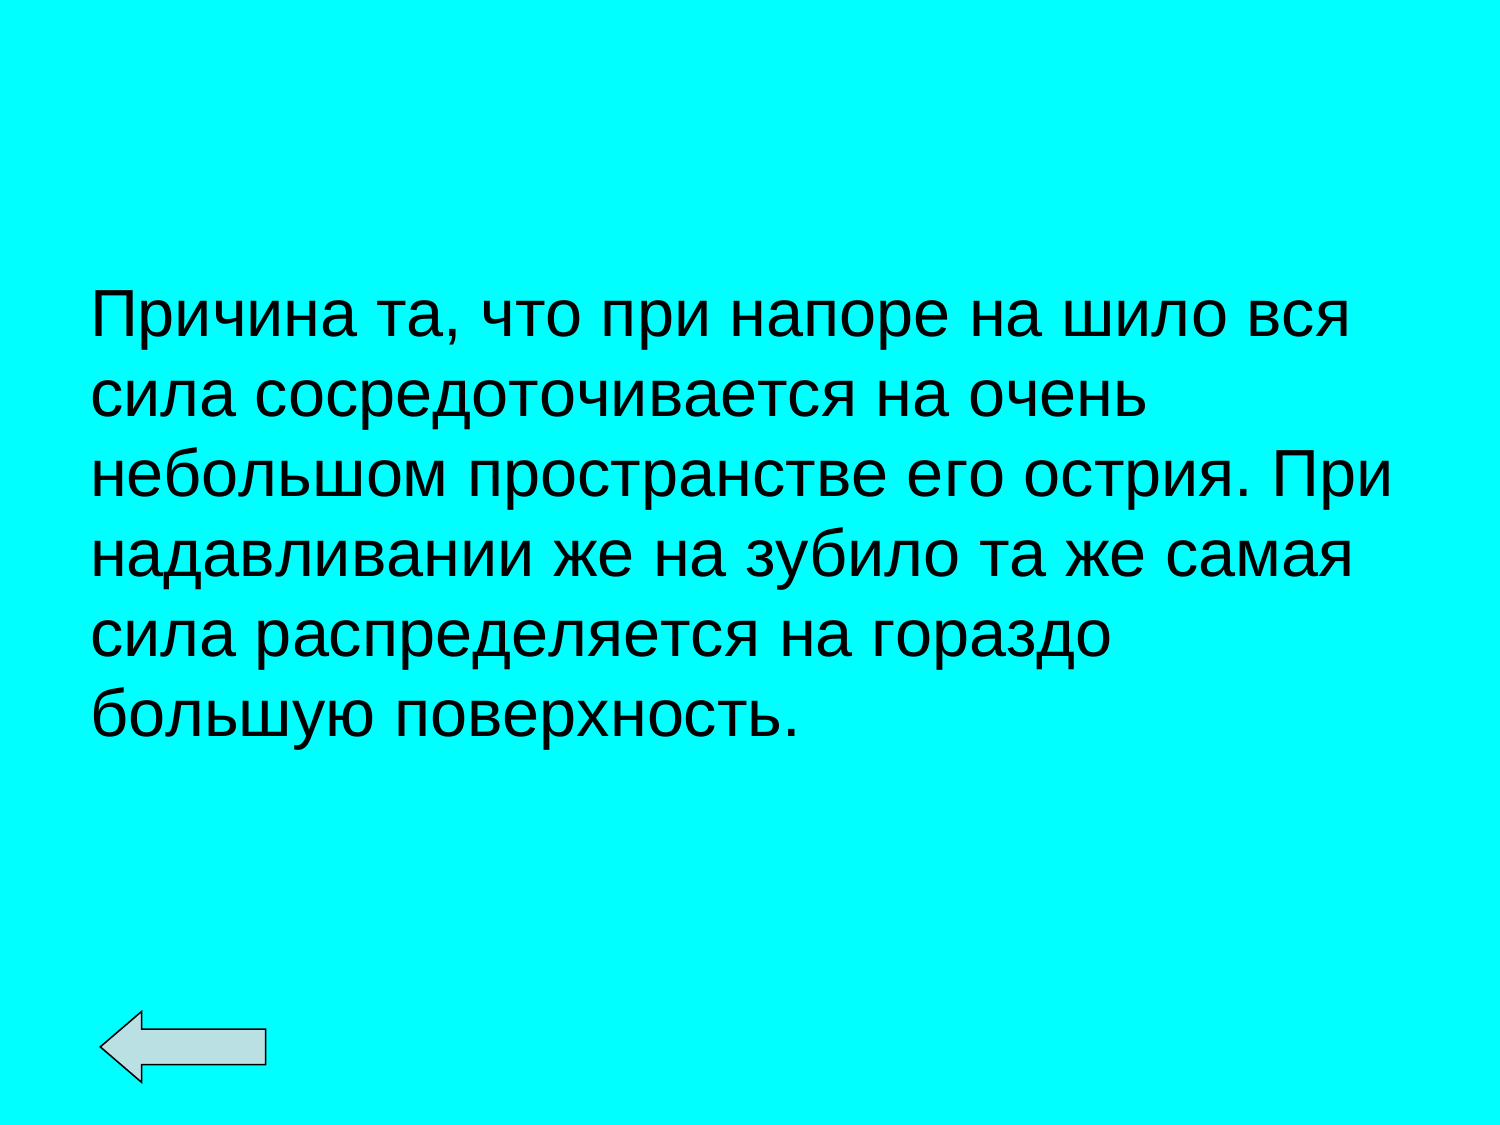

# Причина та, что при напоре на шило вся сила сосредоточивается на очень небольшом пространстве его острия. При надавливании же на зубило та же самая сила распределяется на гораздо большую поверхность.